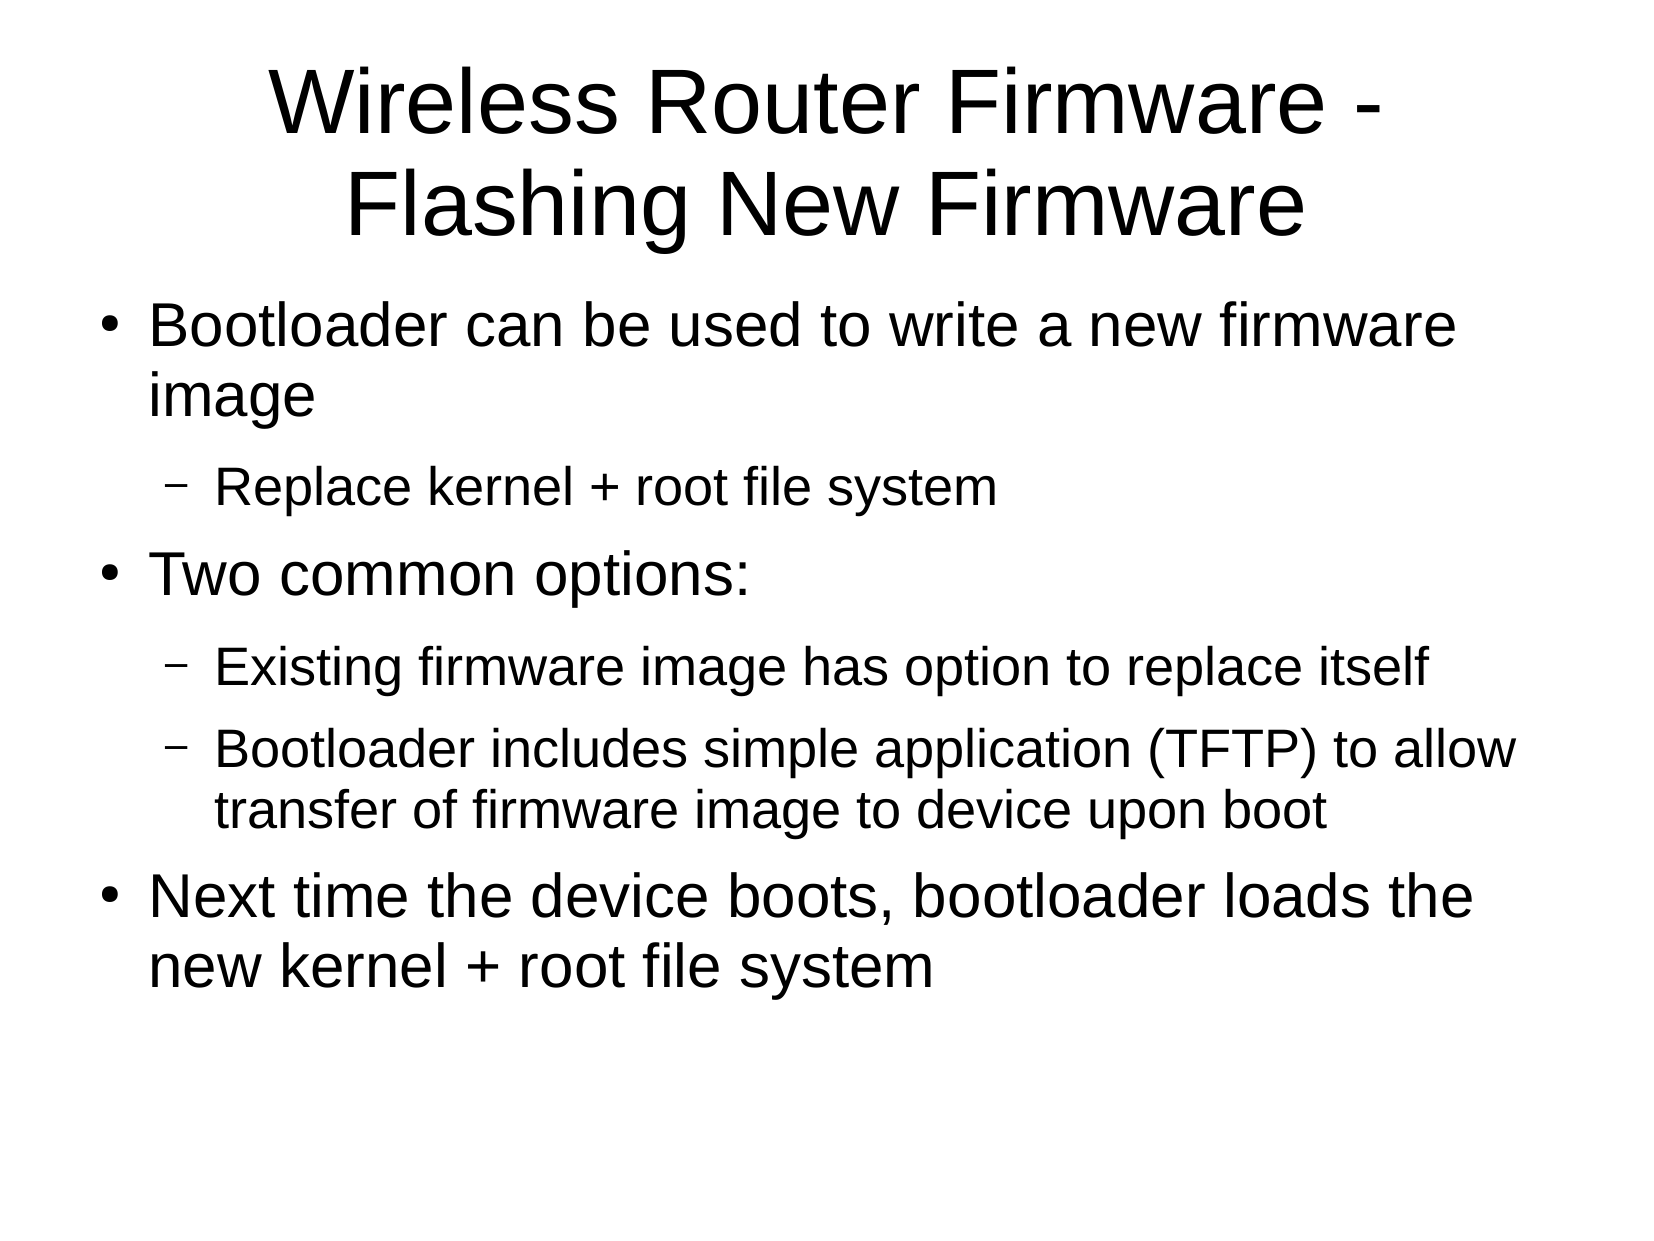

# Wireless Router Firmware - Flashing New Firmware
Bootloader can be used to write a new firmware image
Replace kernel + root file system
Two common options:
Existing firmware image has option to replace itself
Bootloader includes simple application (TFTP) to allow transfer of firmware image to device upon boot
Next time the device boots, bootloader loads the new kernel + root file system